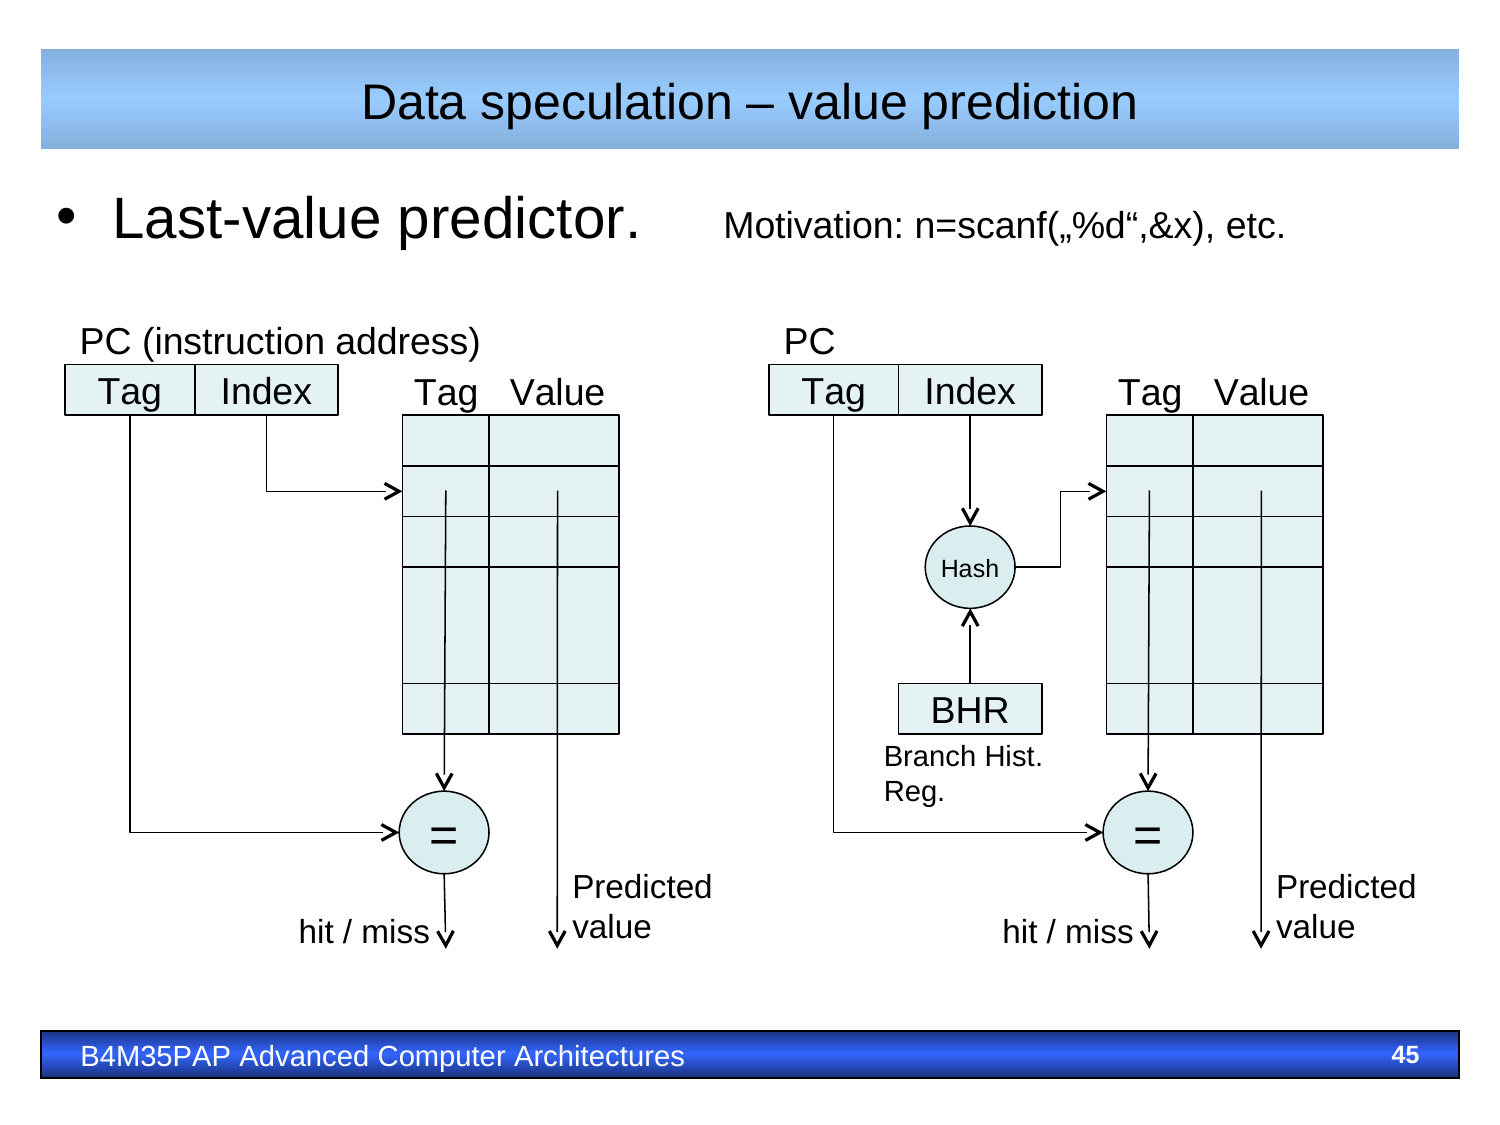

# Data speculation – value prediction
Last-value predictor. Motivation: n=scanf(„%d“,&x), etc.
PC (instruction address)
PC
Tag
Index
Tag
Index
Tag Value
Tag Value
Hash
BHR
Branch Hist. Reg.
=
=
Predicted value
Predicted value
hit / miss
hit / miss